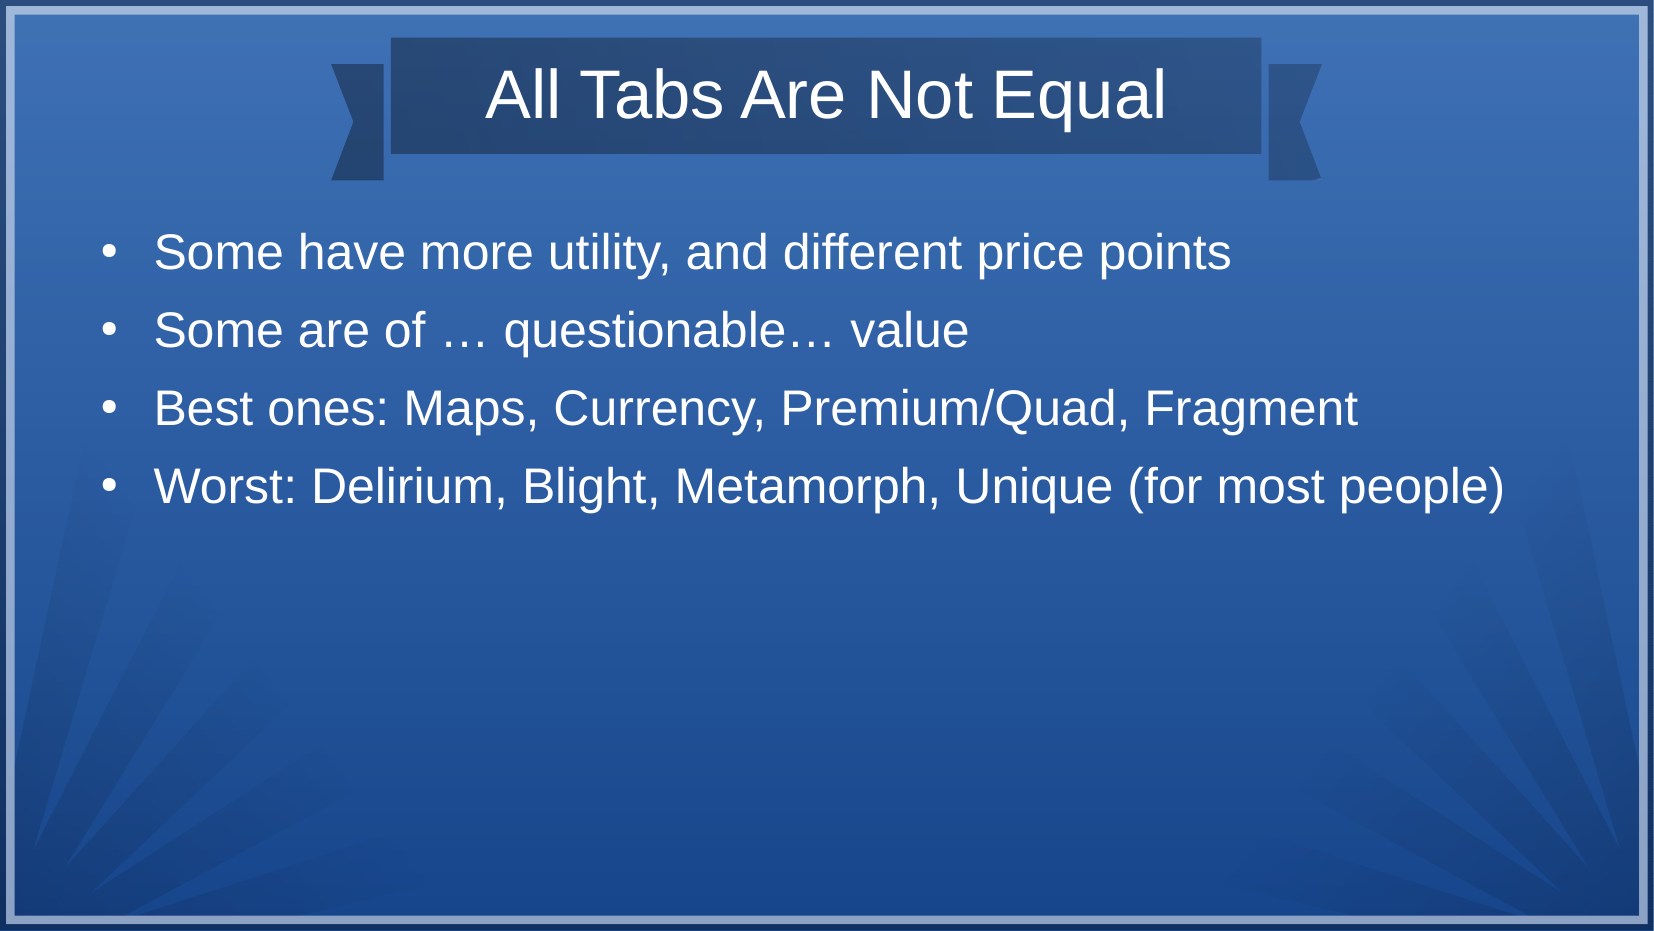

# All Tabs Are Not Equal
Some have more utility, and different price points
Some are of … questionable… value
Best ones: Maps, Currency, Premium/Quad, Fragment
Worst: Delirium, Blight, Metamorph, Unique (for most people)